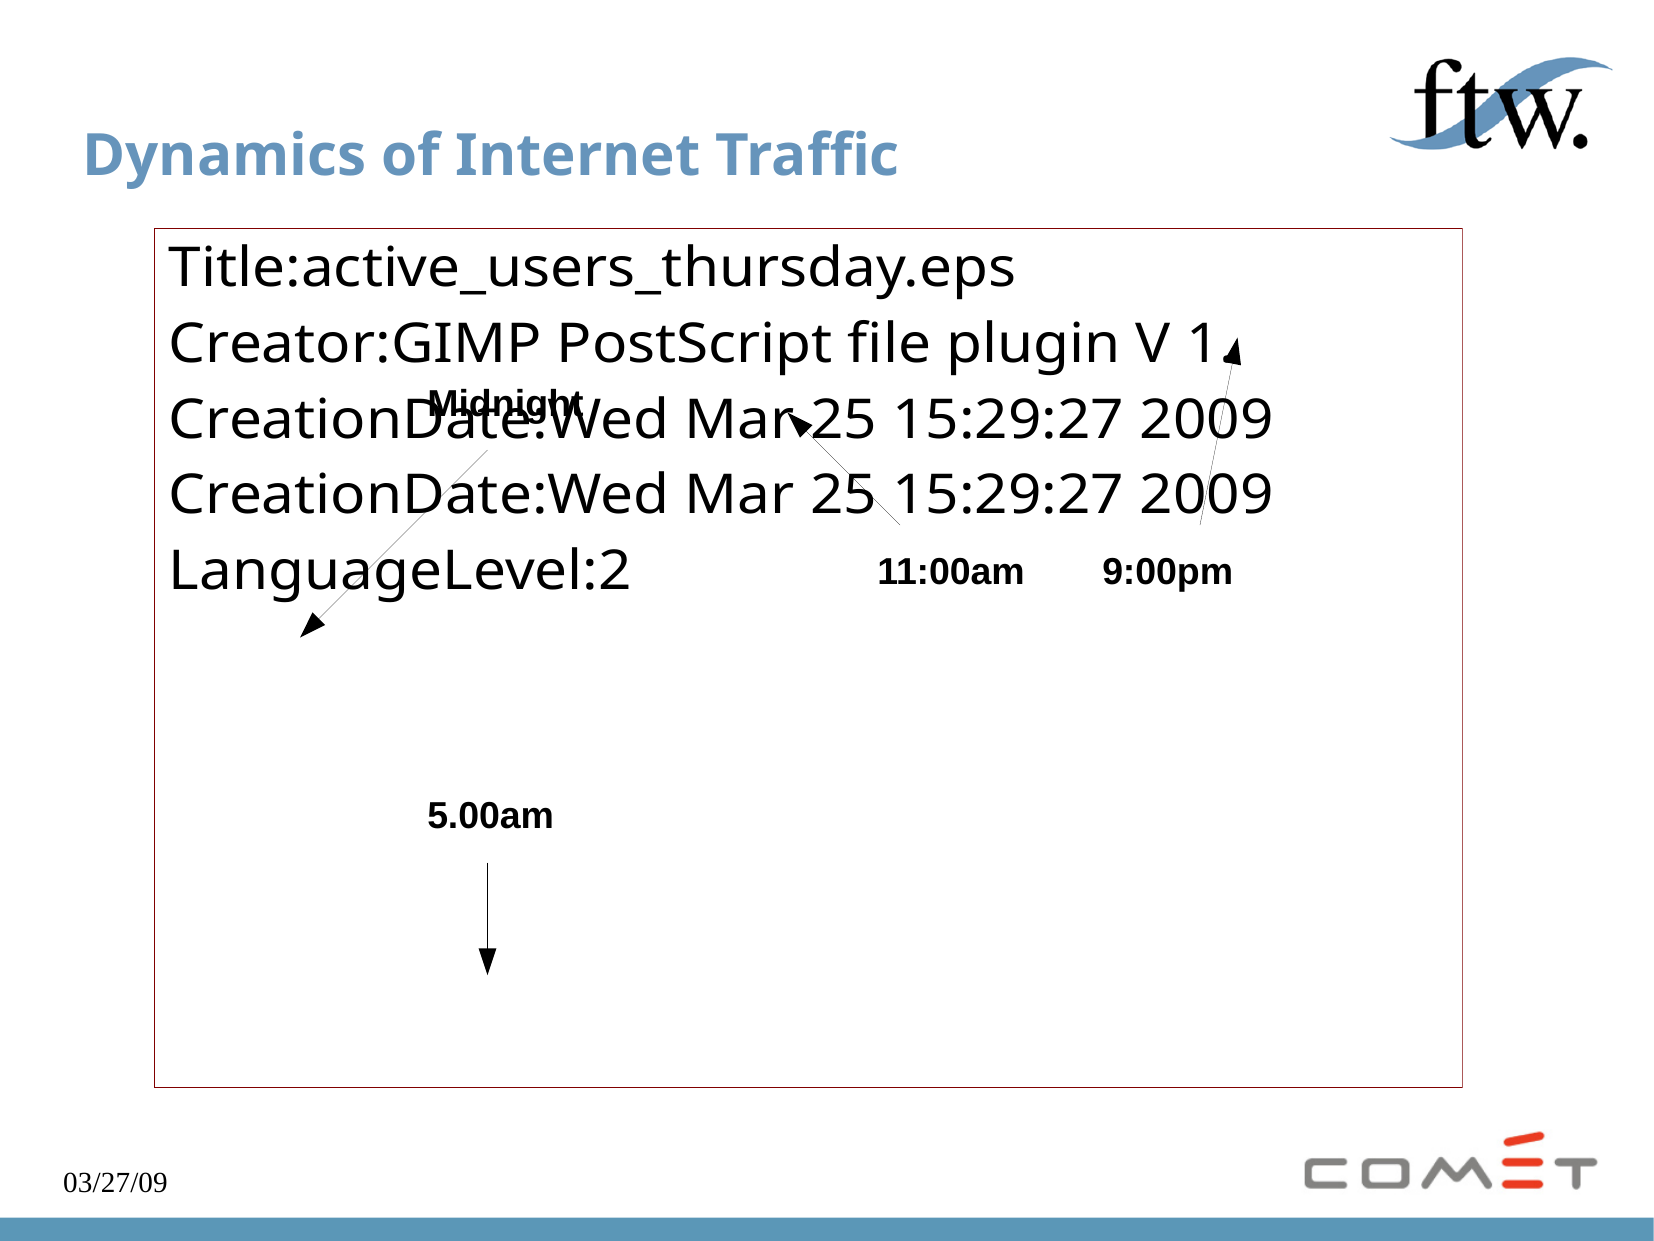

# Dynamics of Internet Traffic
Midnight
11:00am
9:00pm
5.00am